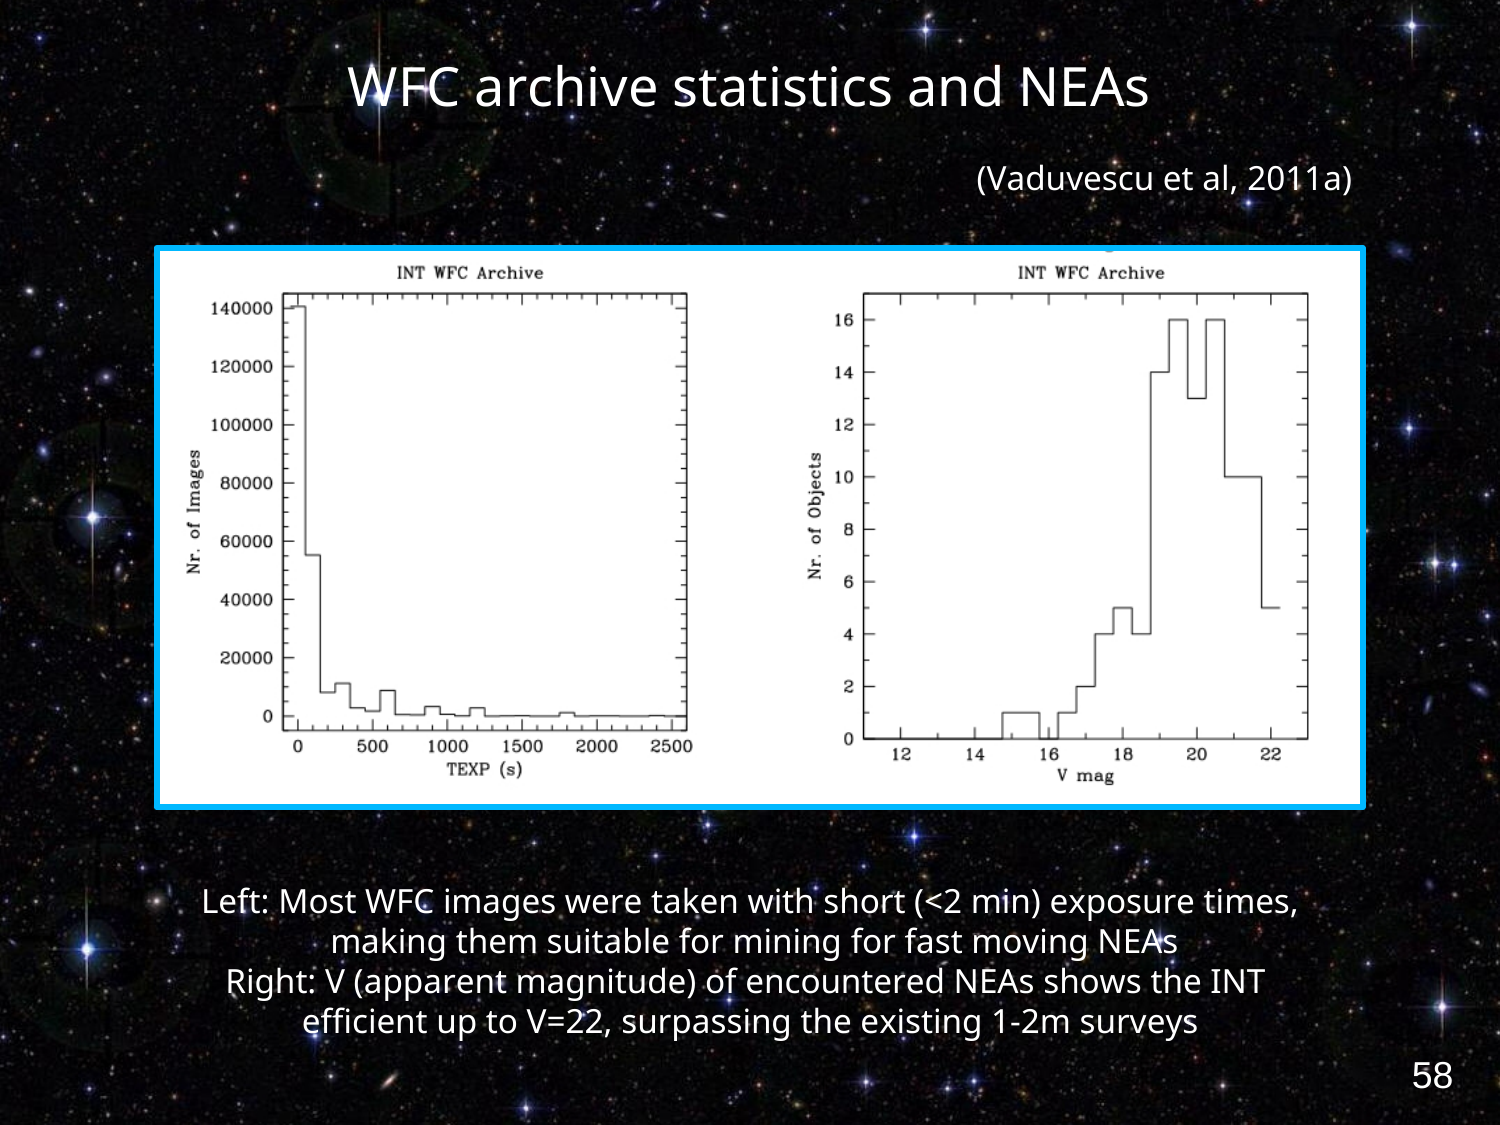

WFC archive statistics and NEAs
(Vaduvescu et al, 2011a)
Left: Most WFC images were taken with short (<2 min) exposure times,
 making them suitable for mining for fast moving NEAs
Right: V (apparent magnitude) of encountered NEAs shows the INT
efficient up to V=22, surpassing the existing 1-2m surveys
58